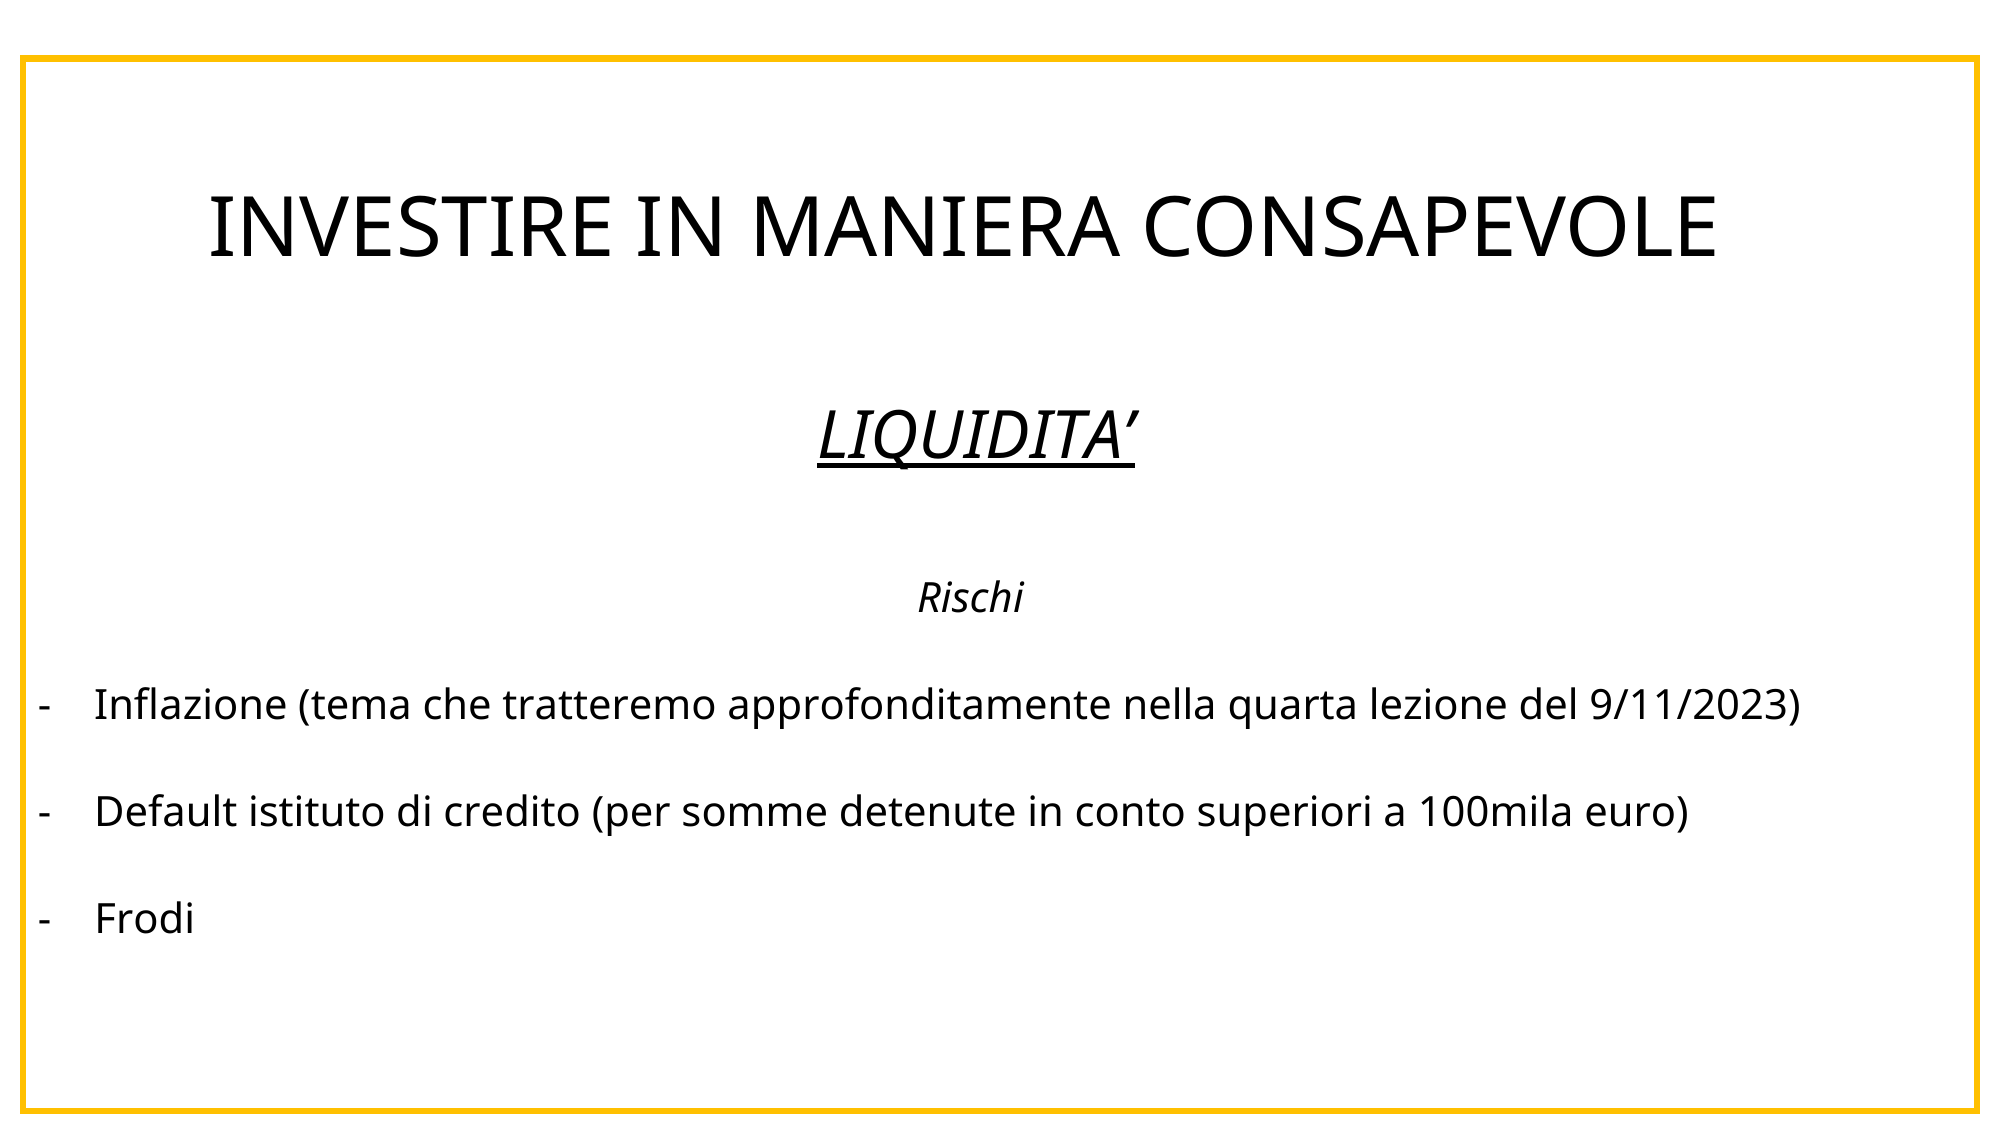

INVESTIRE IN MANIERA CONSAPEVOLE
LIQUIDITA’
Rischi
Inflazione (tema che tratteremo approfonditamente nella quarta lezione del 9/11/2023)
Default istituto di credito (per somme detenute in conto superiori a 100mila euro)
- Frodi